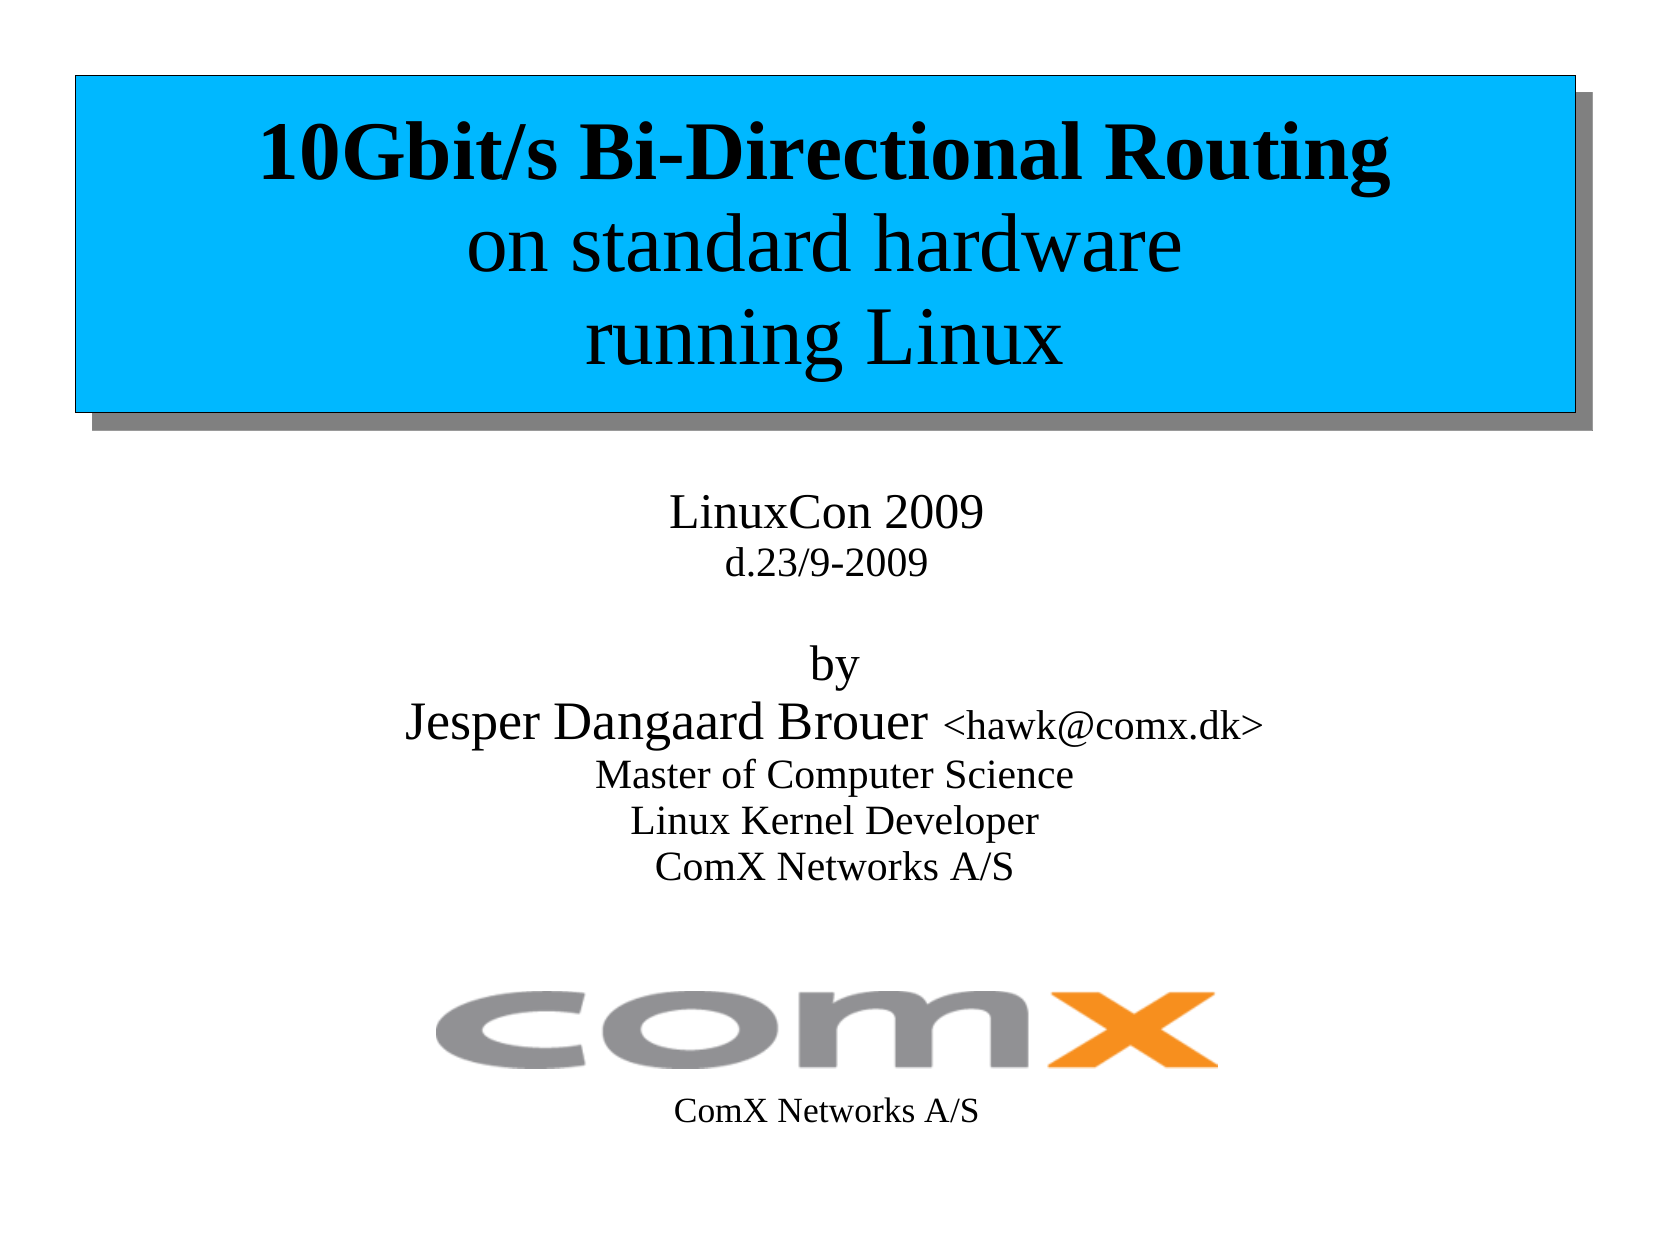

10Gbit/s Bi-Directional Routing
on standard hardware
running Linux
LinuxCon 2009
d.23/9-2009
by
Jesper Dangaard Brouer <hawk@comx.dk>
Master of Computer Science
Linux Kernel Developer
ComX Networks A/S
ComX Networks A/S